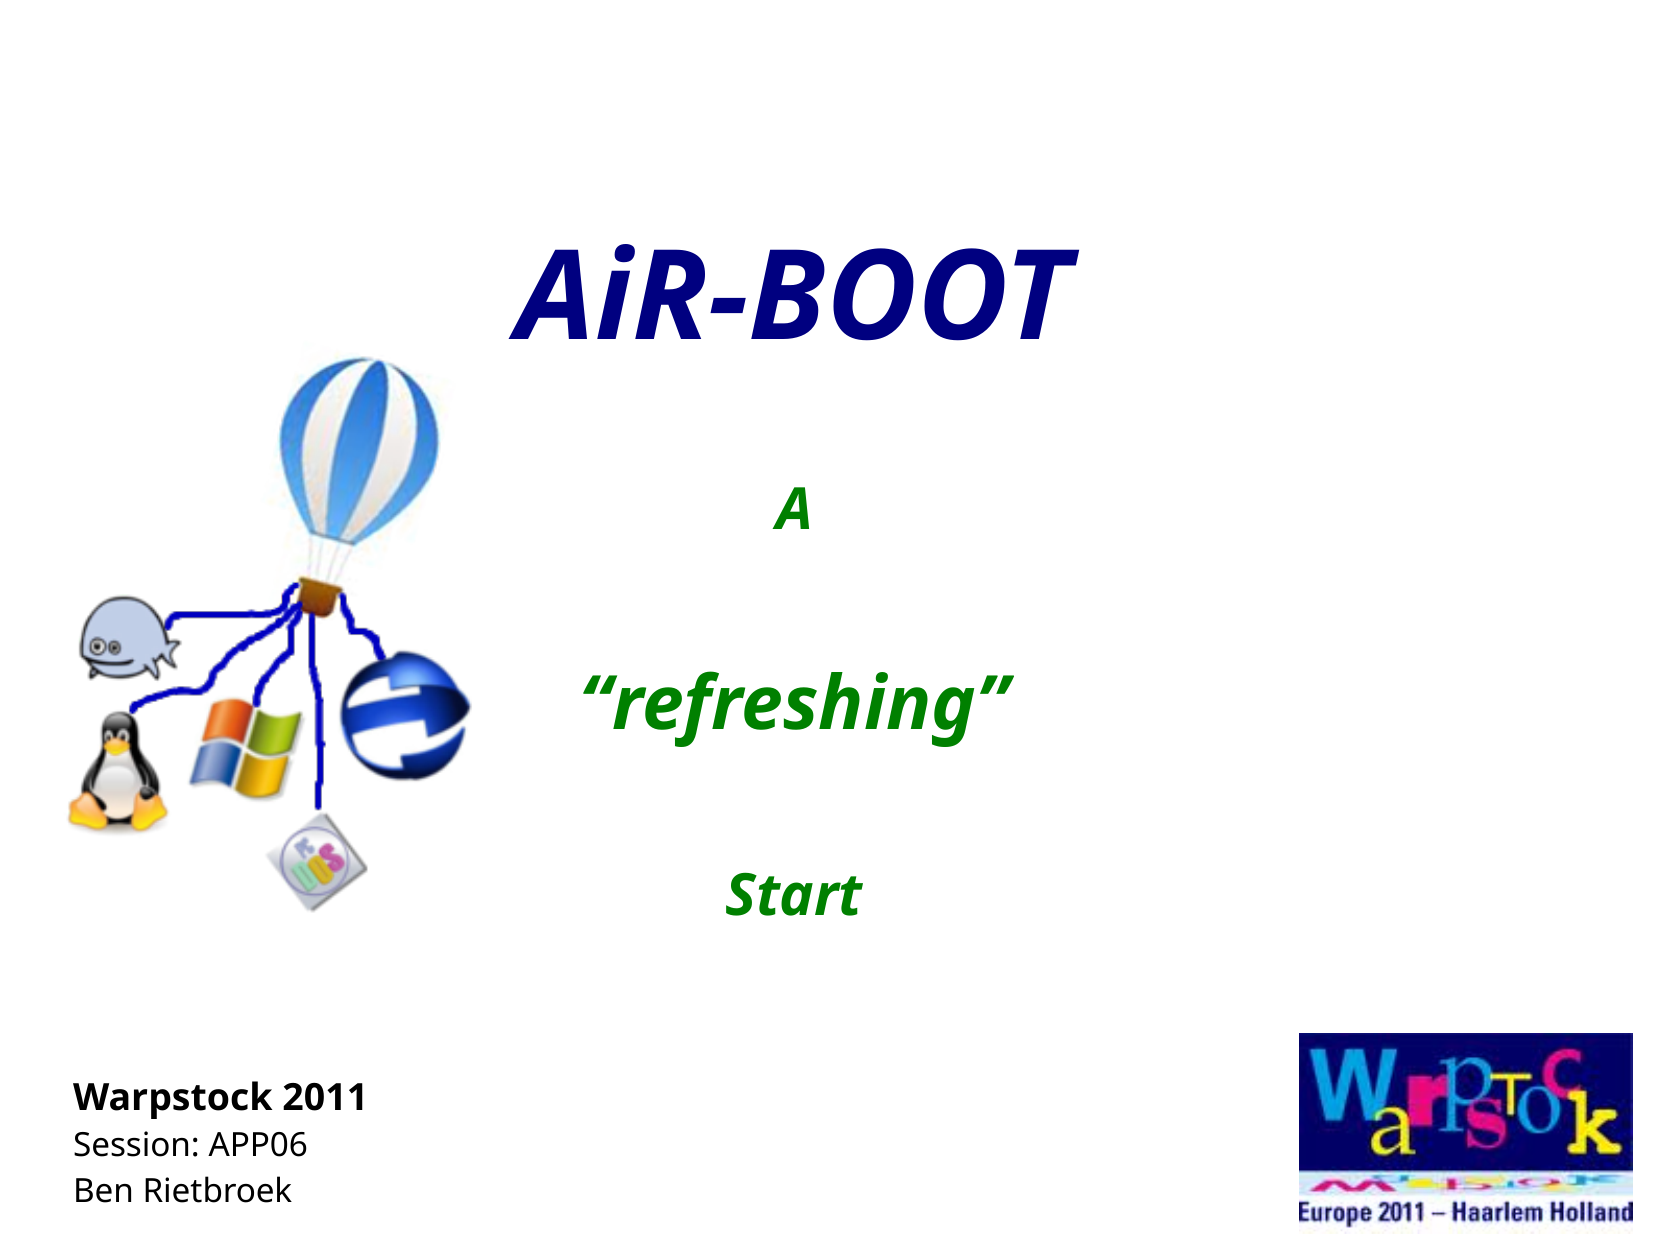

AiR-BOOT
A
“refreshing”
Start
Warpstock 2011
Session: APP06
Ben Rietbroek